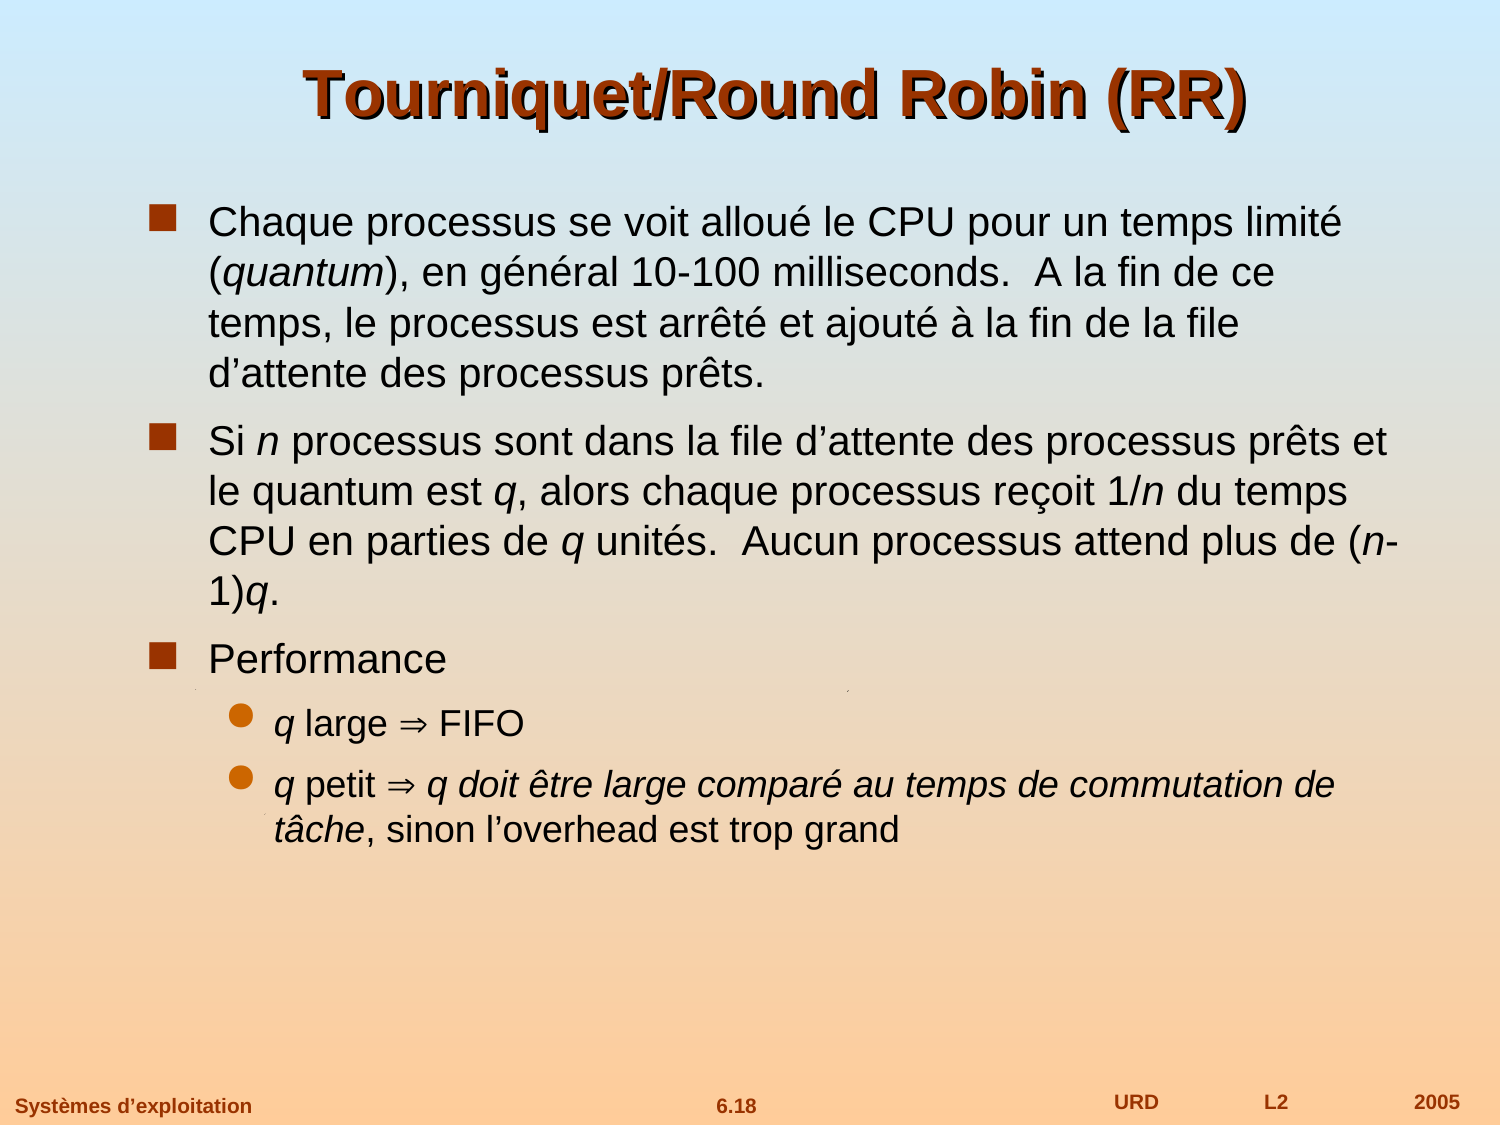

# Tourniquet/Round Robin (RR)
Chaque processus se voit alloué le CPU pour un temps limité (quantum), en général 10-100 milliseconds. A la fin de ce temps, le processus est arrêté et ajouté à la fin de la file d’attente des processus prêts.
Si n processus sont dans la file d’attente des processus prêts et le quantum est q, alors chaque processus reçoit 1/n du temps CPU en parties de q unités. Aucun processus attend plus de (n-1)q.
Performance
q large  FIFO
q petit  q doit être large comparé au temps de commutation de tâche, sinon l’overhead est trop grand